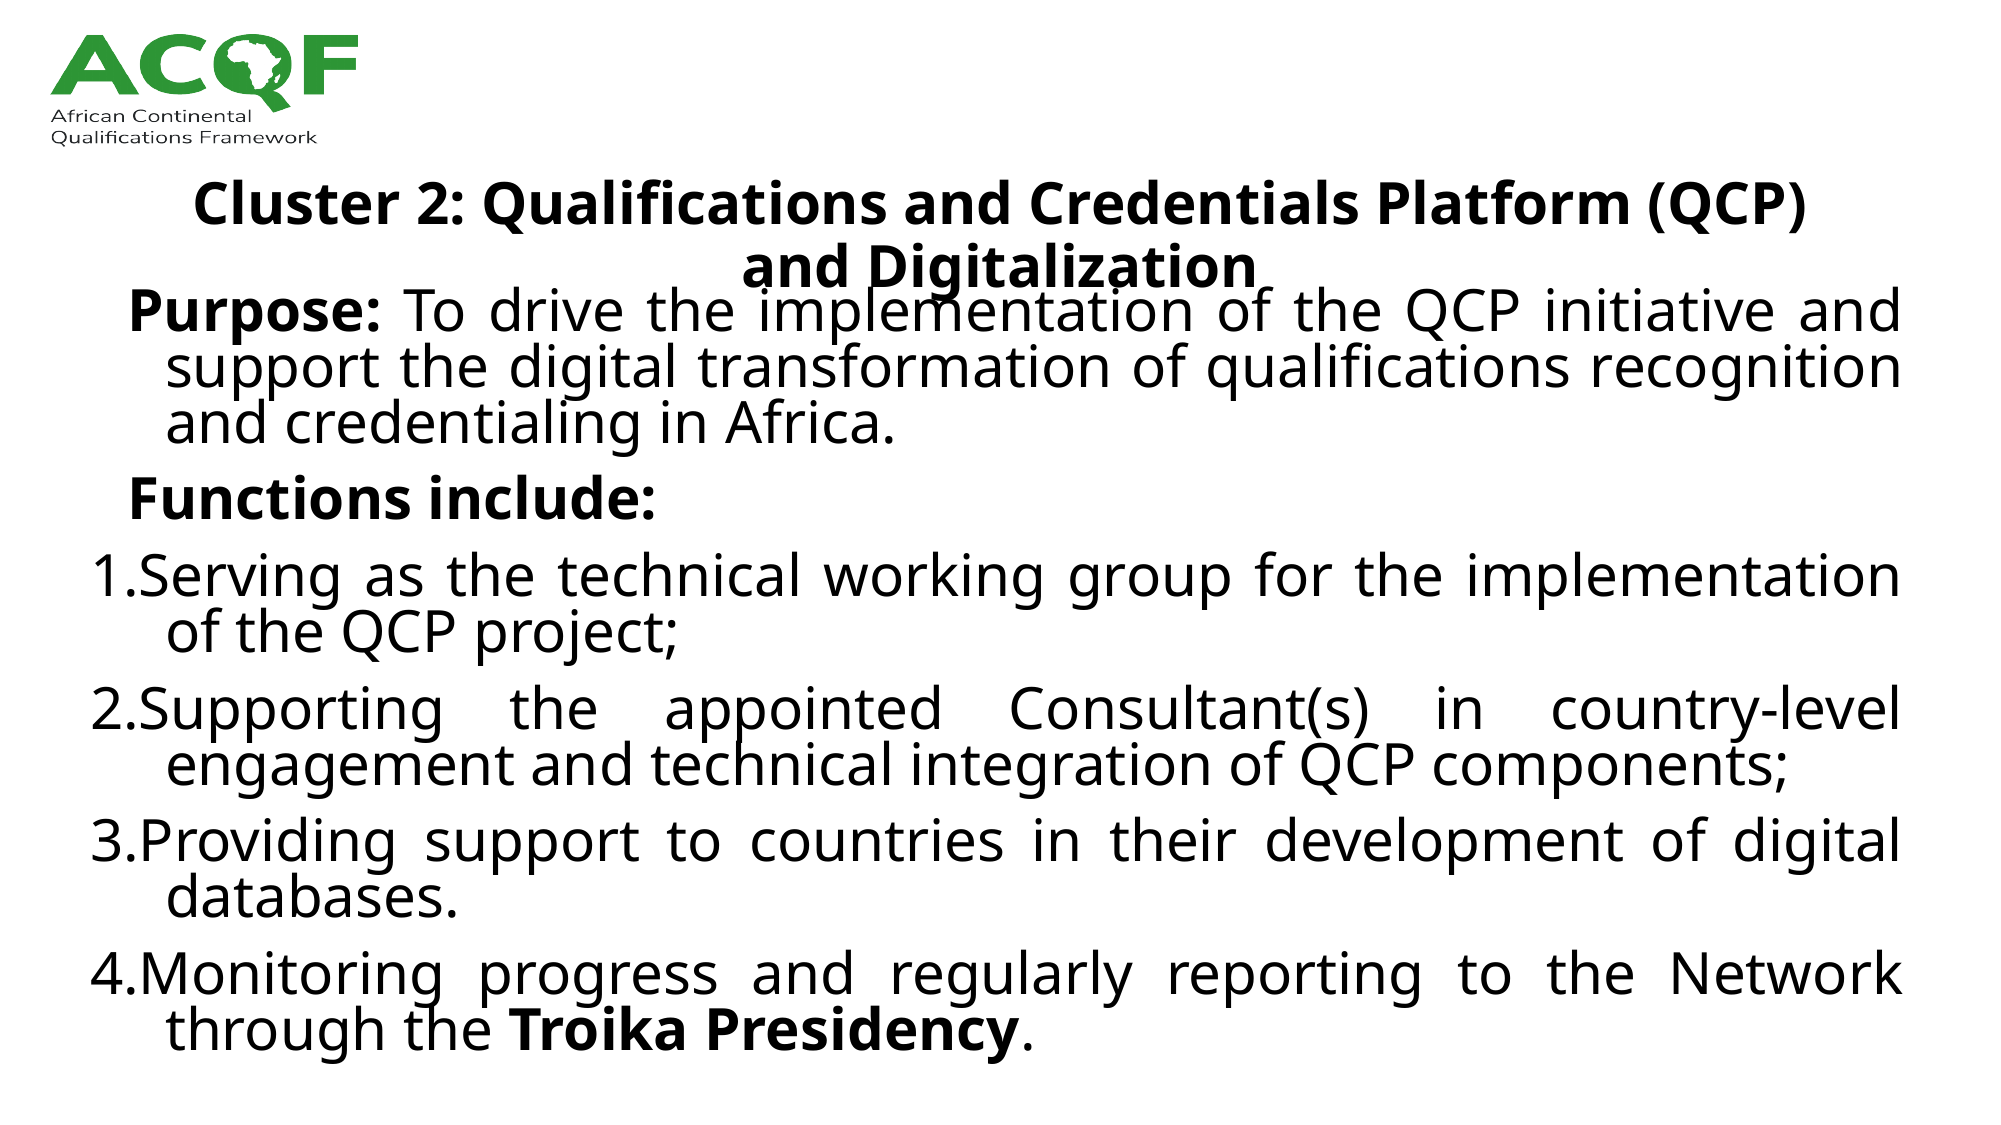

# Cluster 2: Qualifications and Credentials Platform (QCP) and Digitalization
Purpose: To drive the implementation of the QCP initiative and support the digital transformation of qualifications recognition and credentialing in Africa.
Functions include:
Serving as the technical working group for the implementation of the QCP project;
Supporting the appointed Consultant(s) in country-level engagement and technical integration of QCP components;
Providing support to countries in their development of digital databases.
Monitoring progress and regularly reporting to the Network through the Troika Presidency.